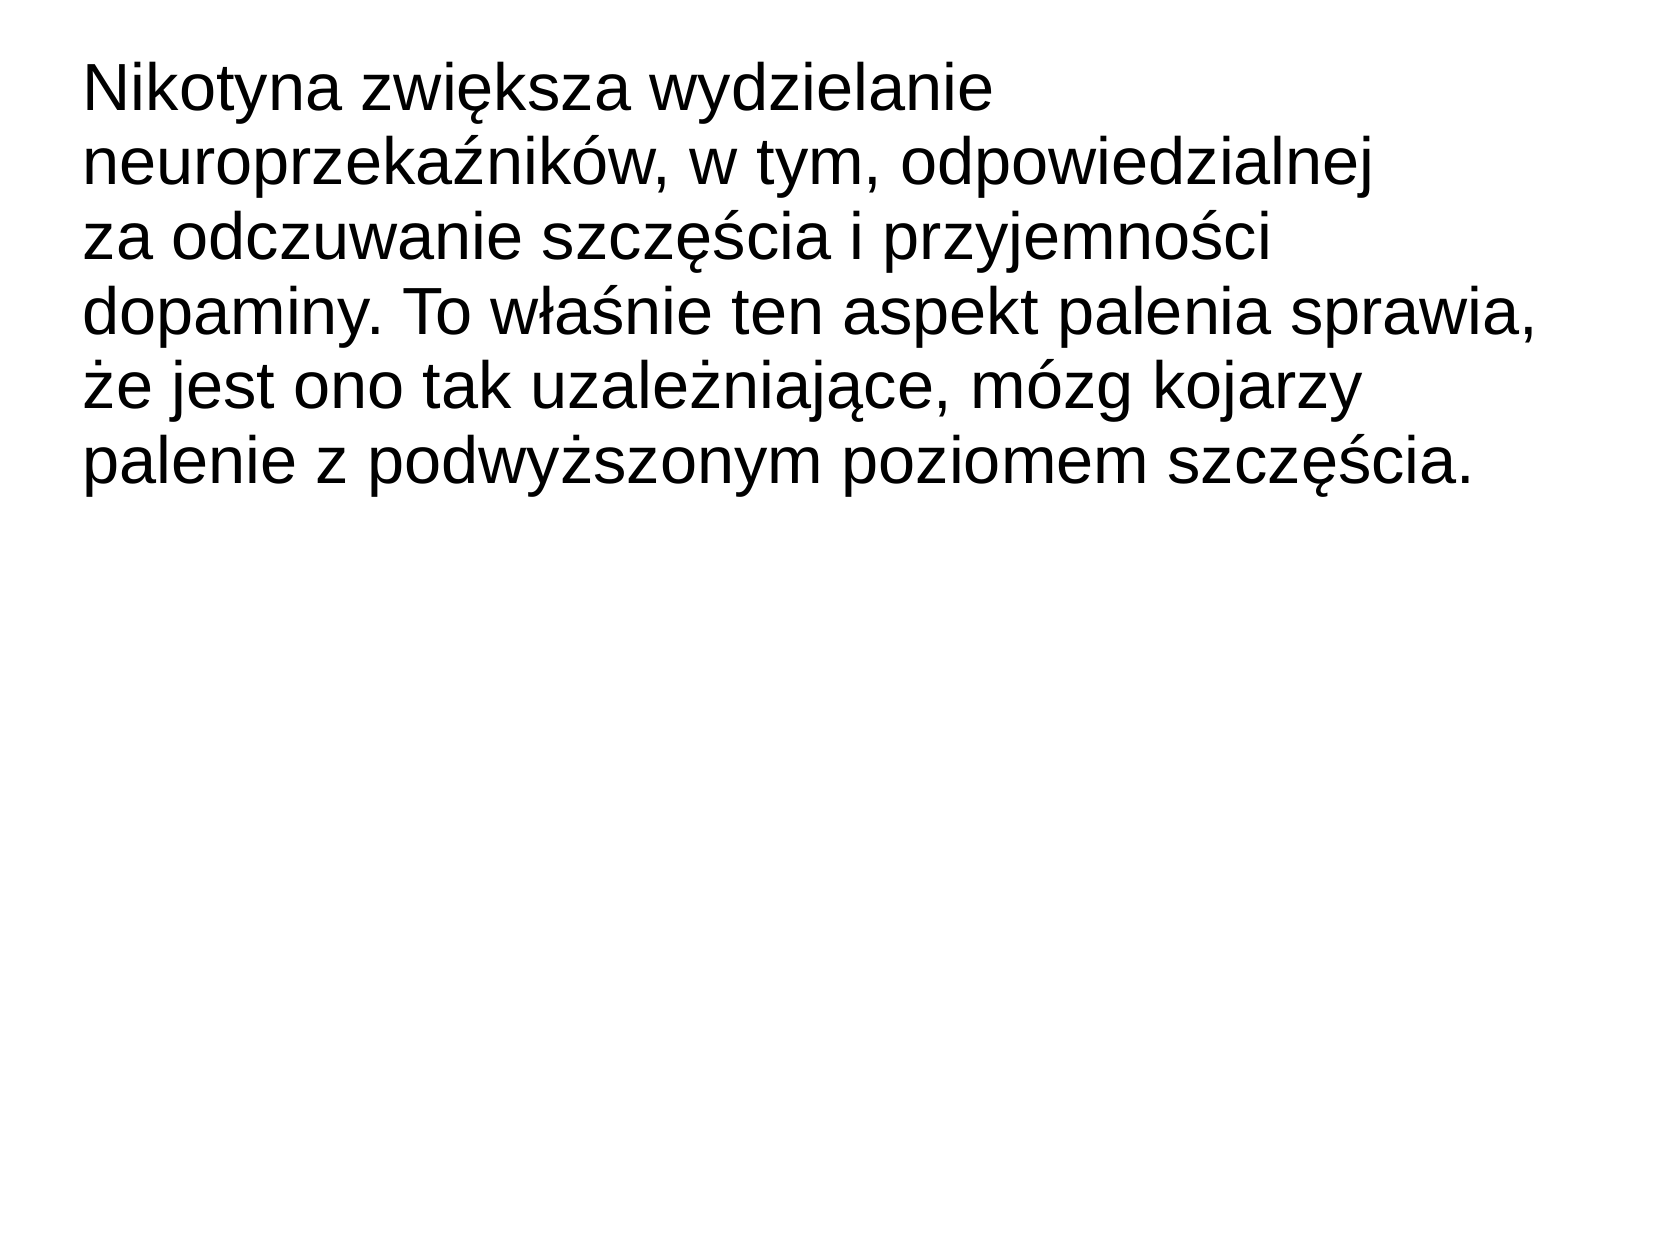

# Nikotyna zwiększa wydzielanie neuroprzekaźników, w tym, odpowiedzialnej za odczuwanie szczęścia i przyjemności dopaminy. To właśnie ten aspekt palenia sprawia, że jest ono tak uzależniające, mózg kojarzy palenie z podwyższonym poziomem szczęścia.